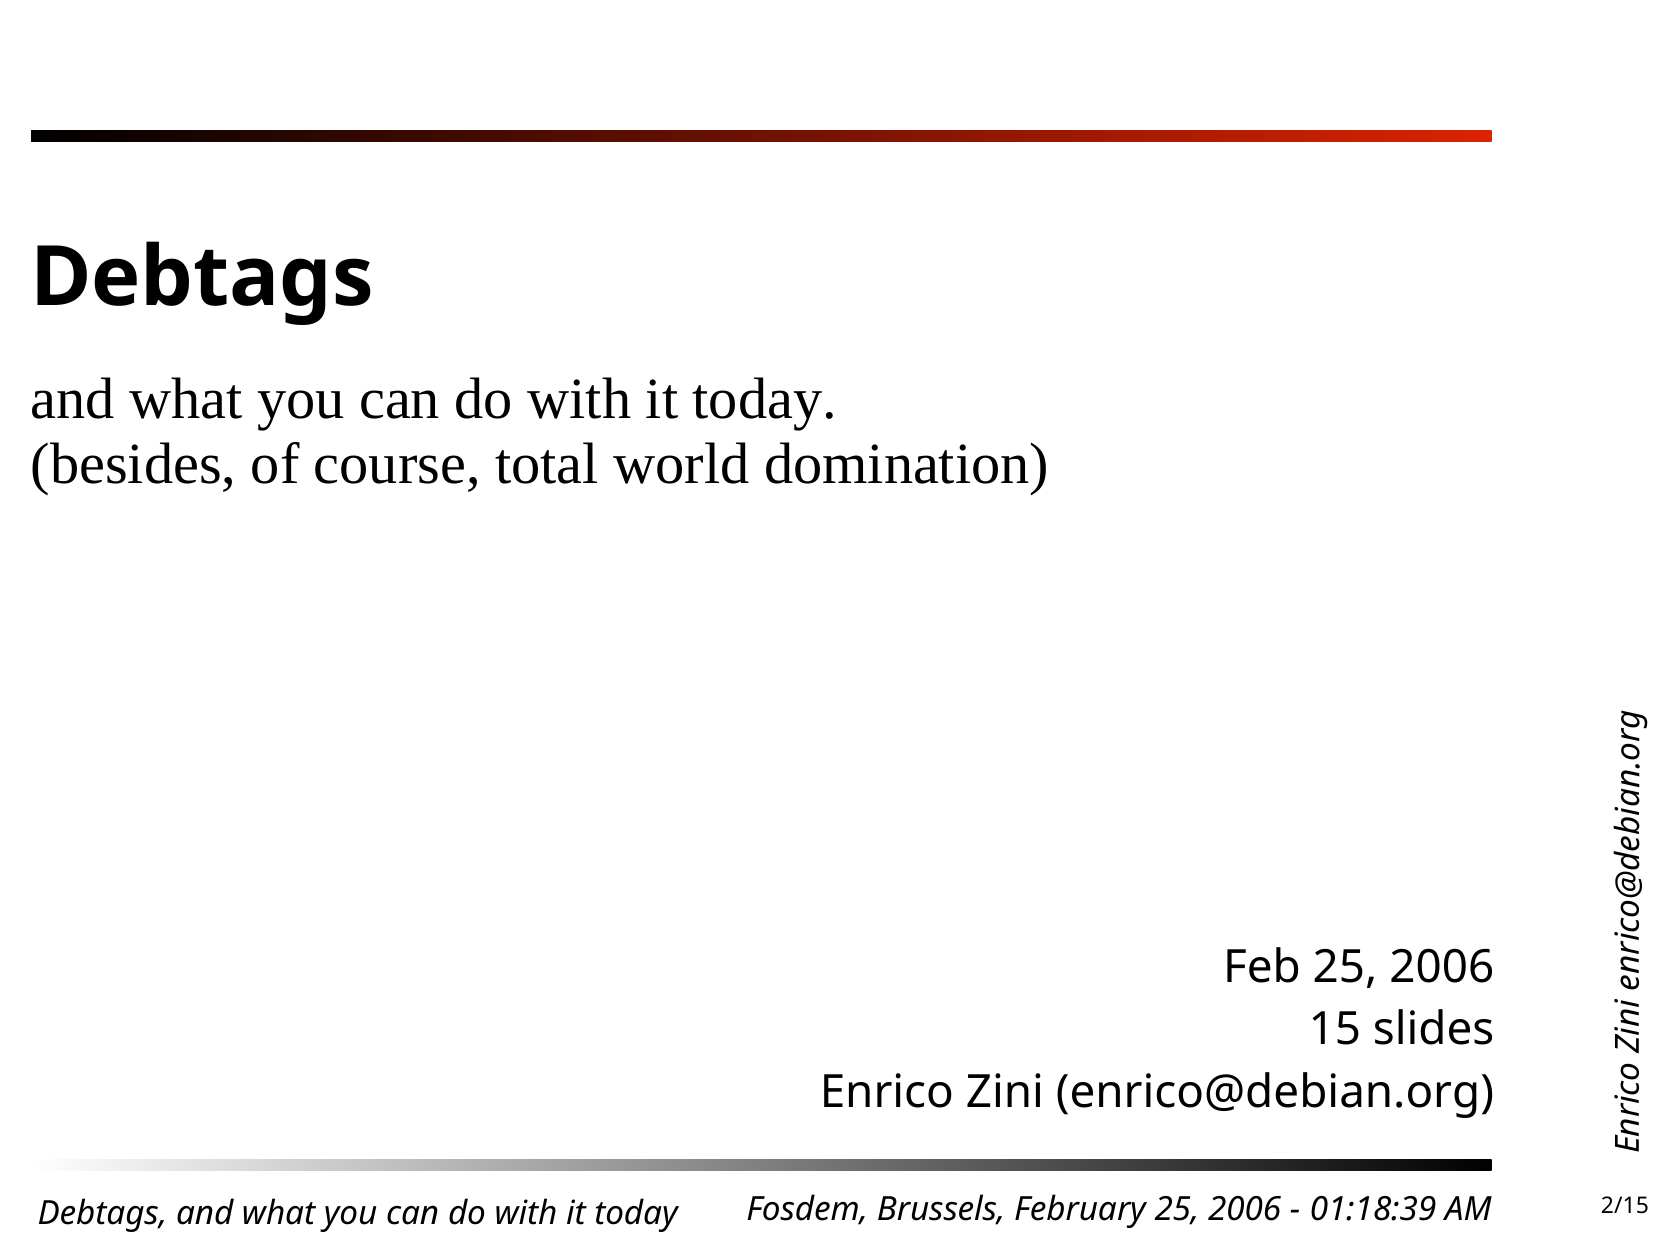

Debtags
and what you can do with it today.
(besides, of course, total world domination)
Feb 25, 2006
15 slides
Enrico Zini (enrico@debian.org)